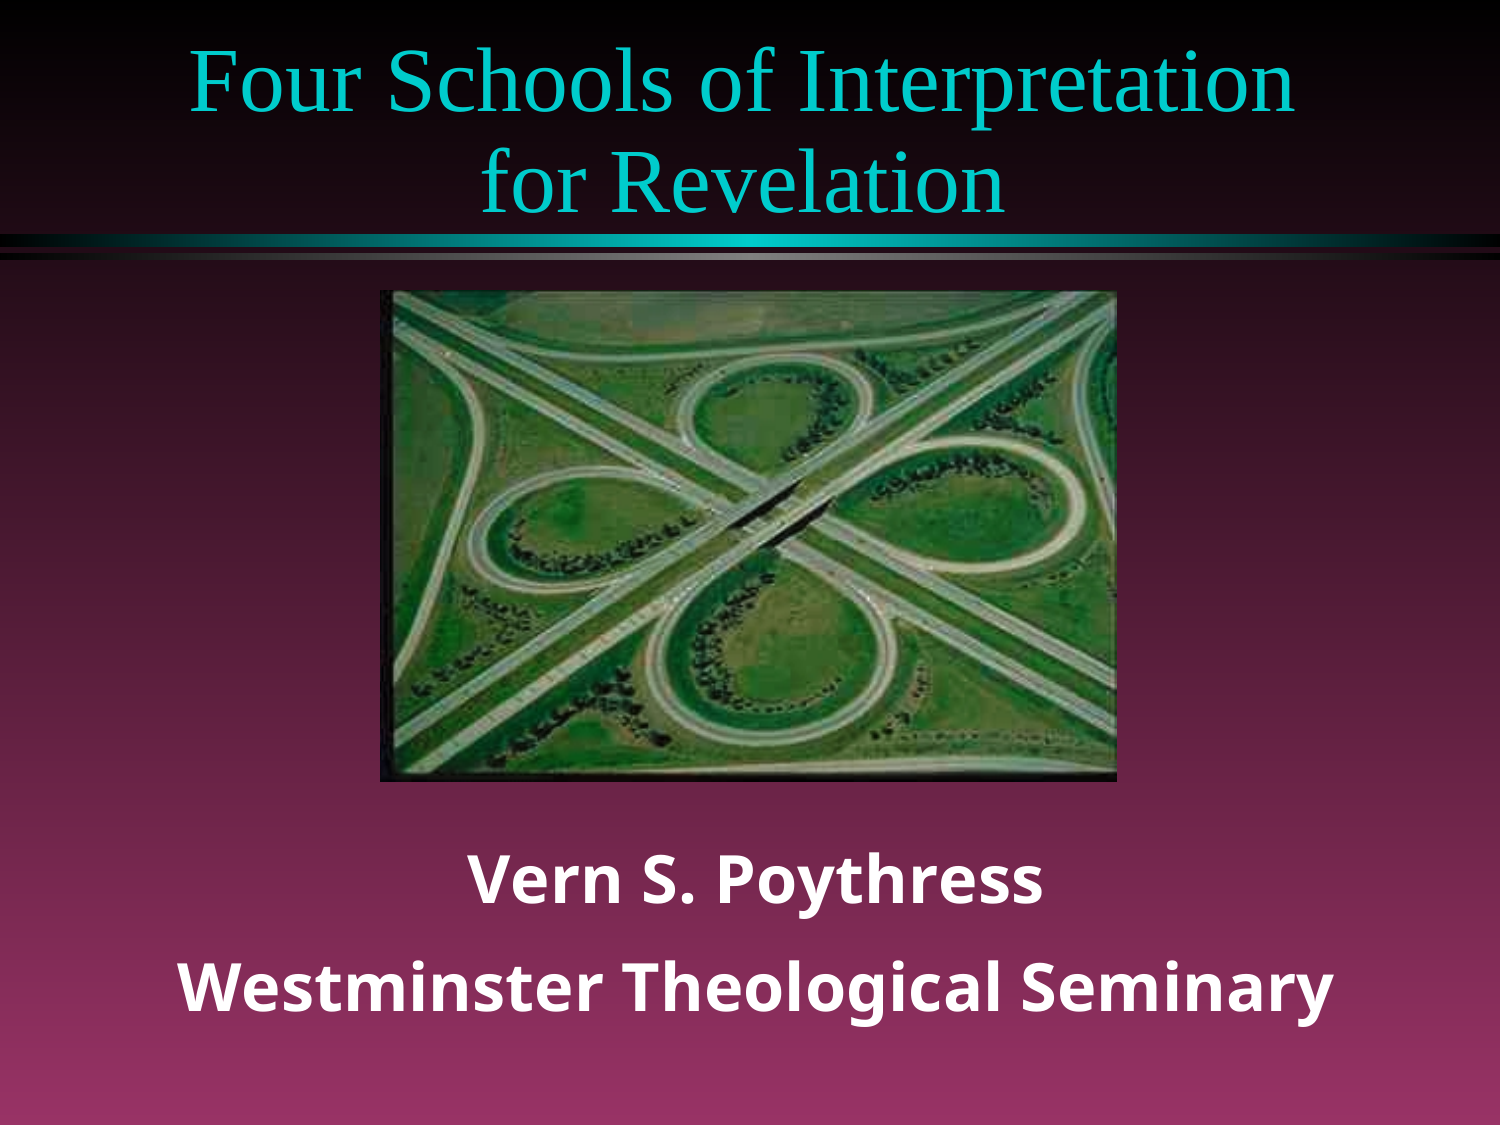

# Four Schools of Interpretation for Revelation
Vern S. Poythress
Westminster Theological Seminary